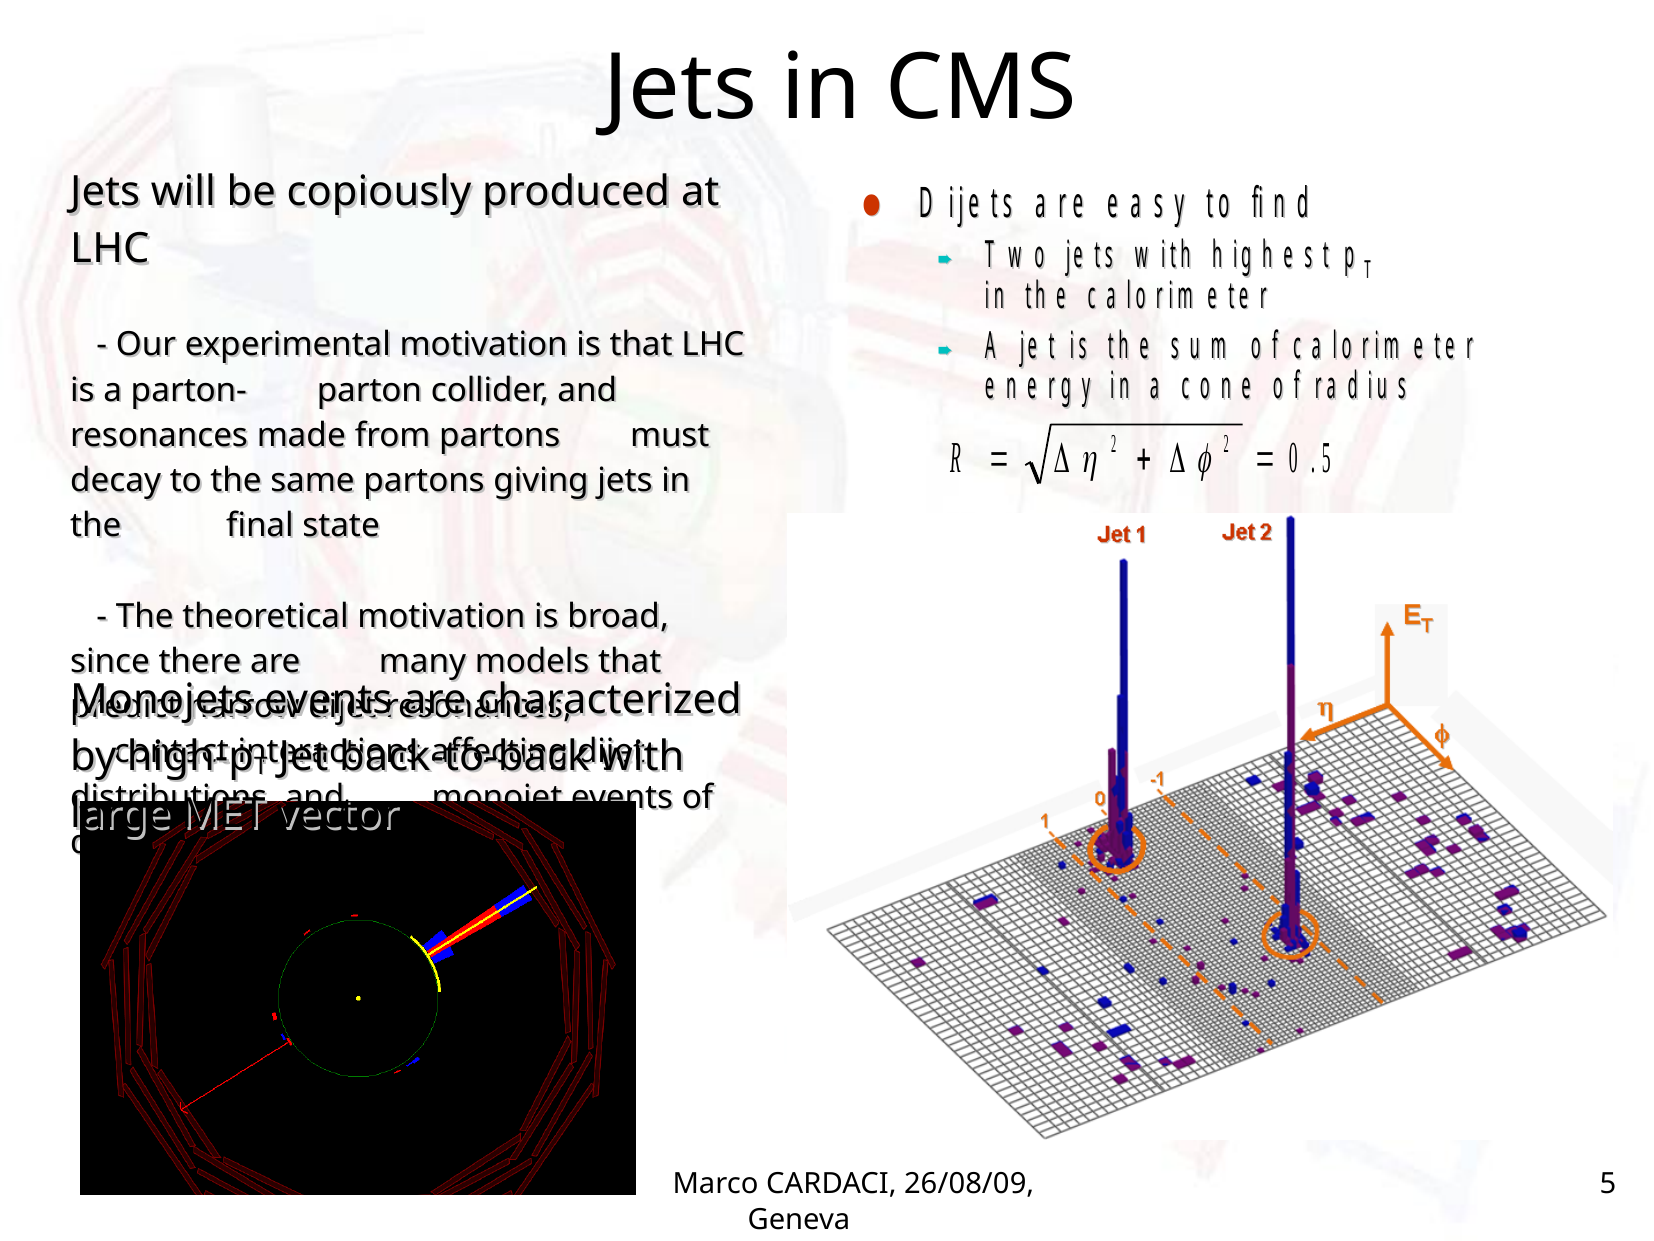

# Jets in CMS
Jets will be copiously produced at LHC
 - Our experimental motivation is that LHC is a parton- parton collider, and resonances made from partons must decay to the same partons giving jets in the final state
 - The theoretical motivation is broad, since there are many models that predict narrow dijet resonances,
 contact interactions affecting dijet distributions, and monojet events of direct graviton production
Monojets events are characterized by high-pT Jet back-to-back with large MET vector
Marco CARDACI, 26/08/09, Geneva
5